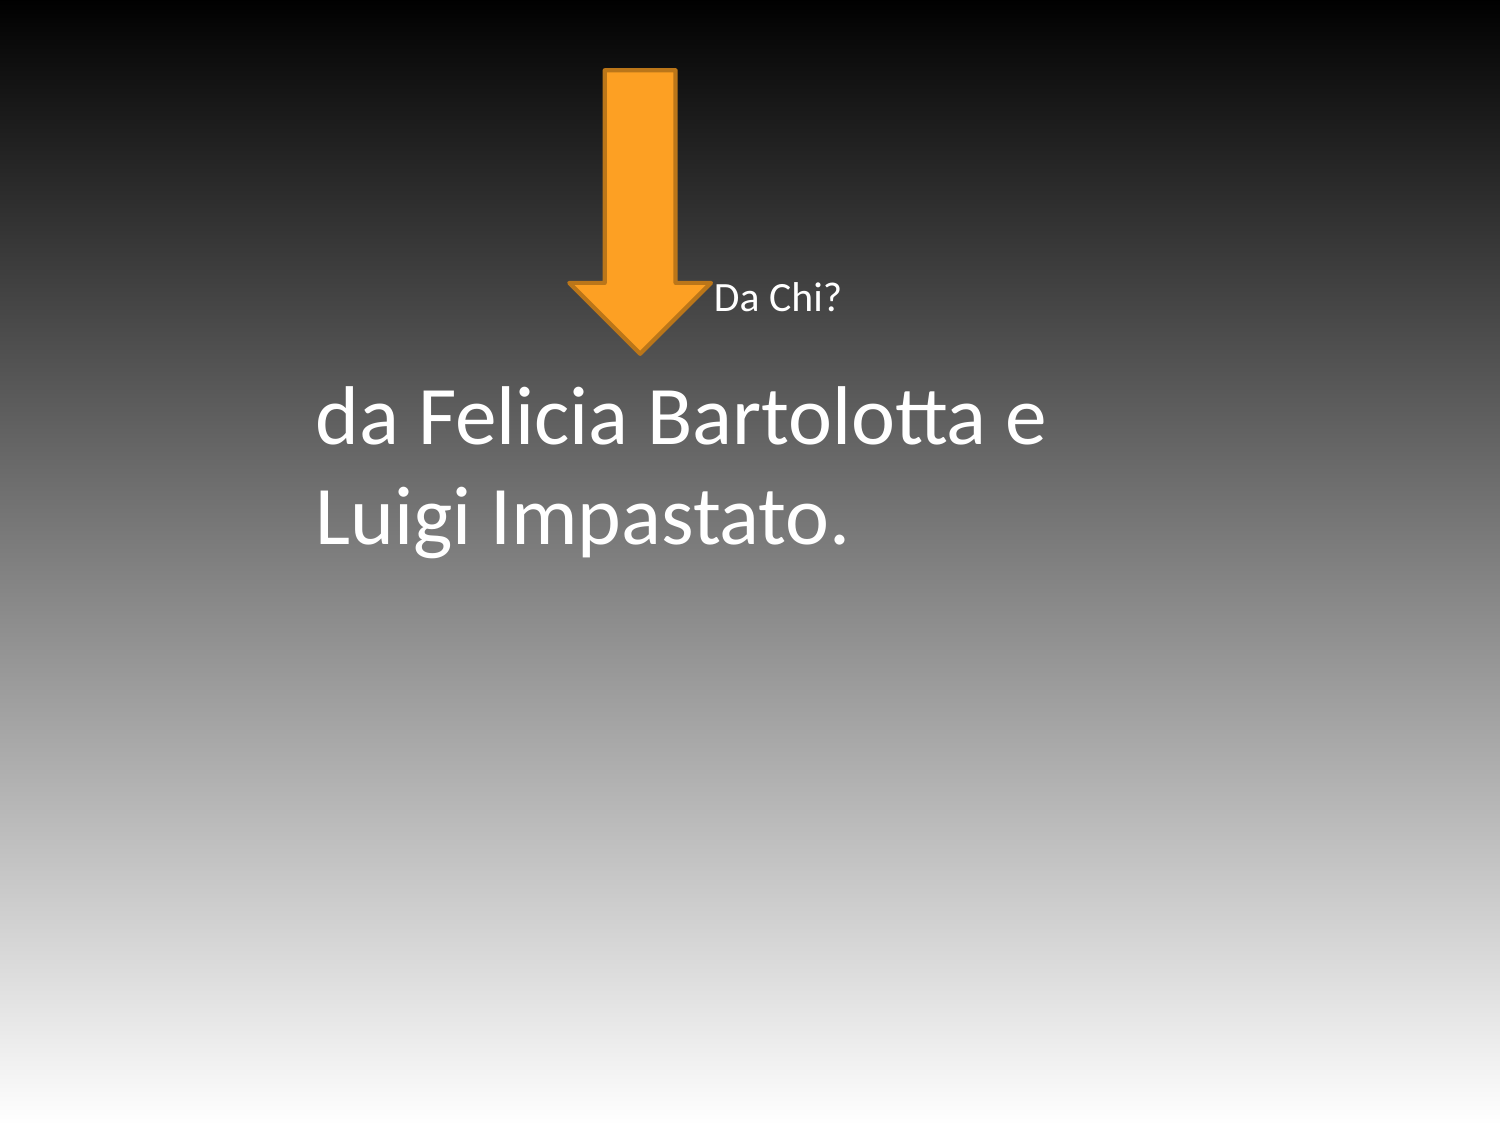

#
Da Chi?
da Felicia Bartolotta e Luigi Impastato.